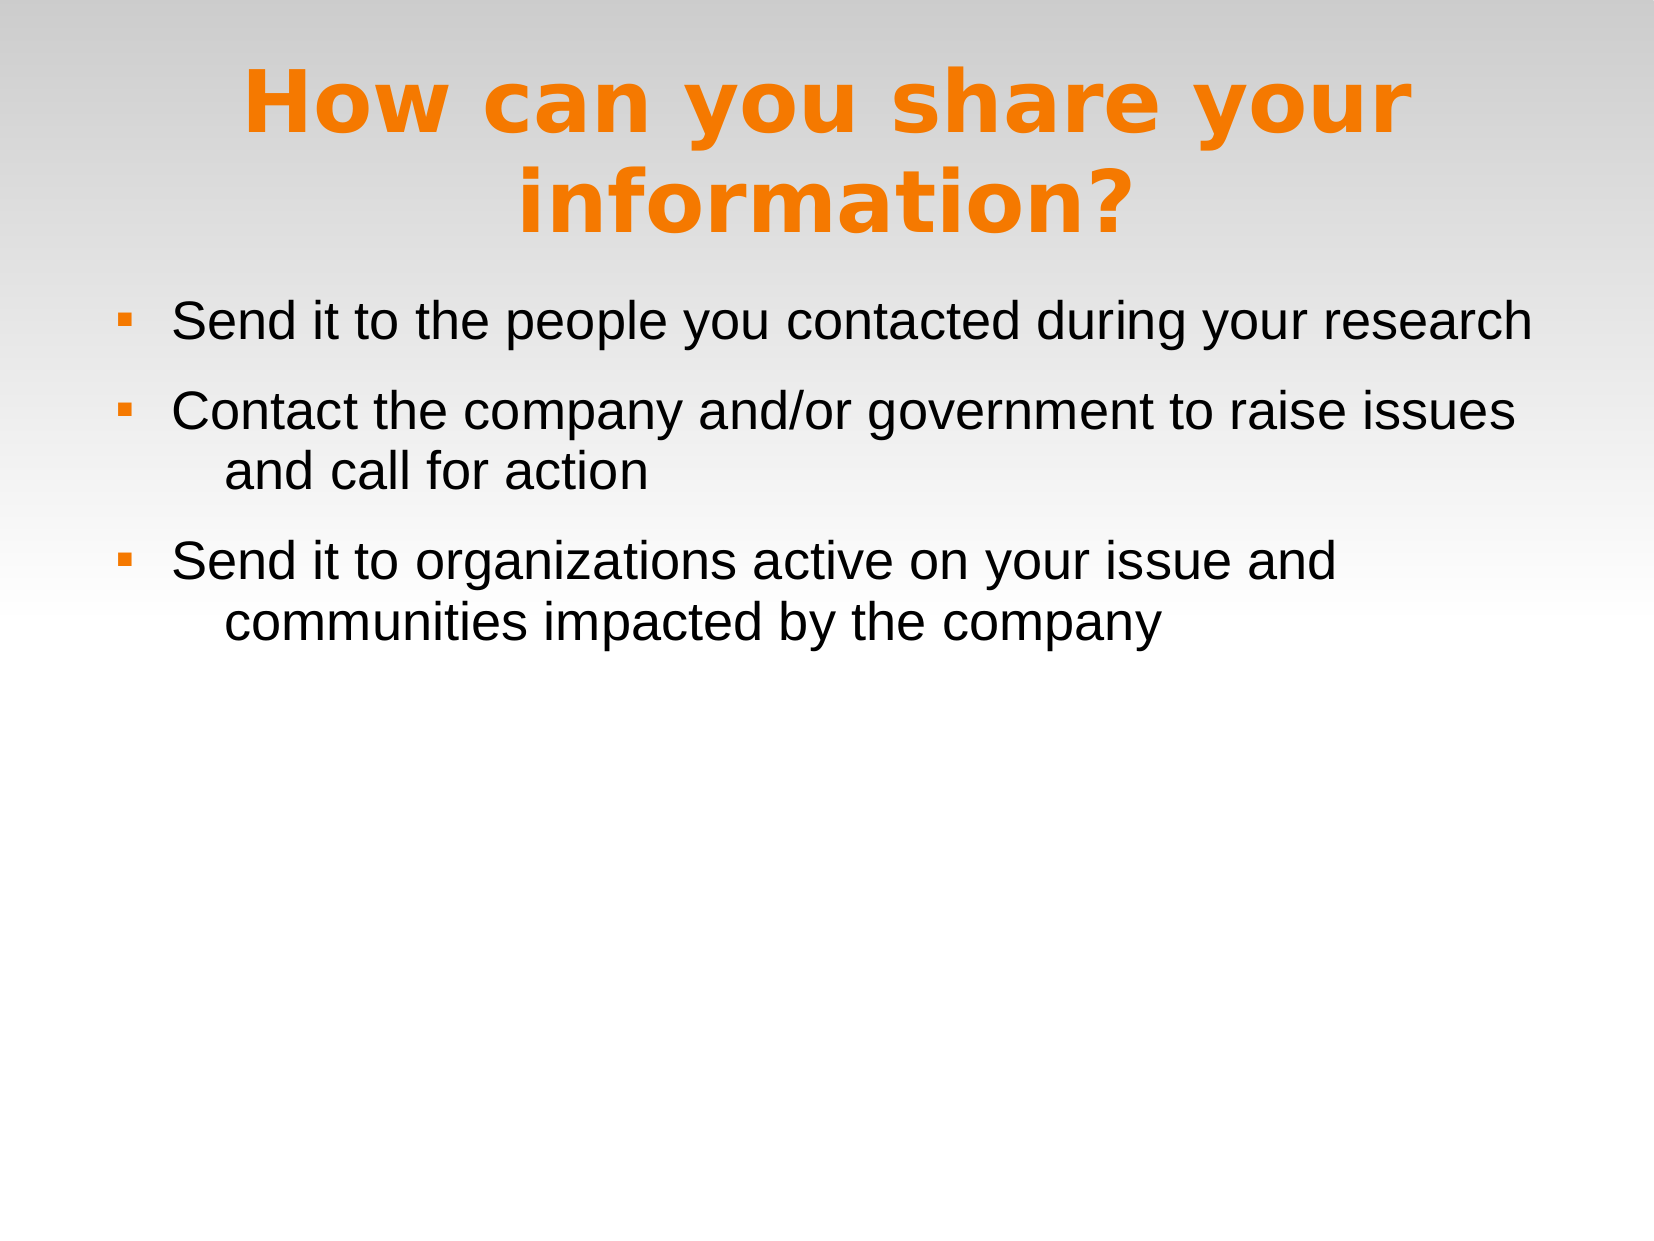

# How can you share your information?
Send it to the people you contacted during your research
Contact the company and/or government to raise issues and call for action
Send it to organizations active on your issue and communities impacted by the company